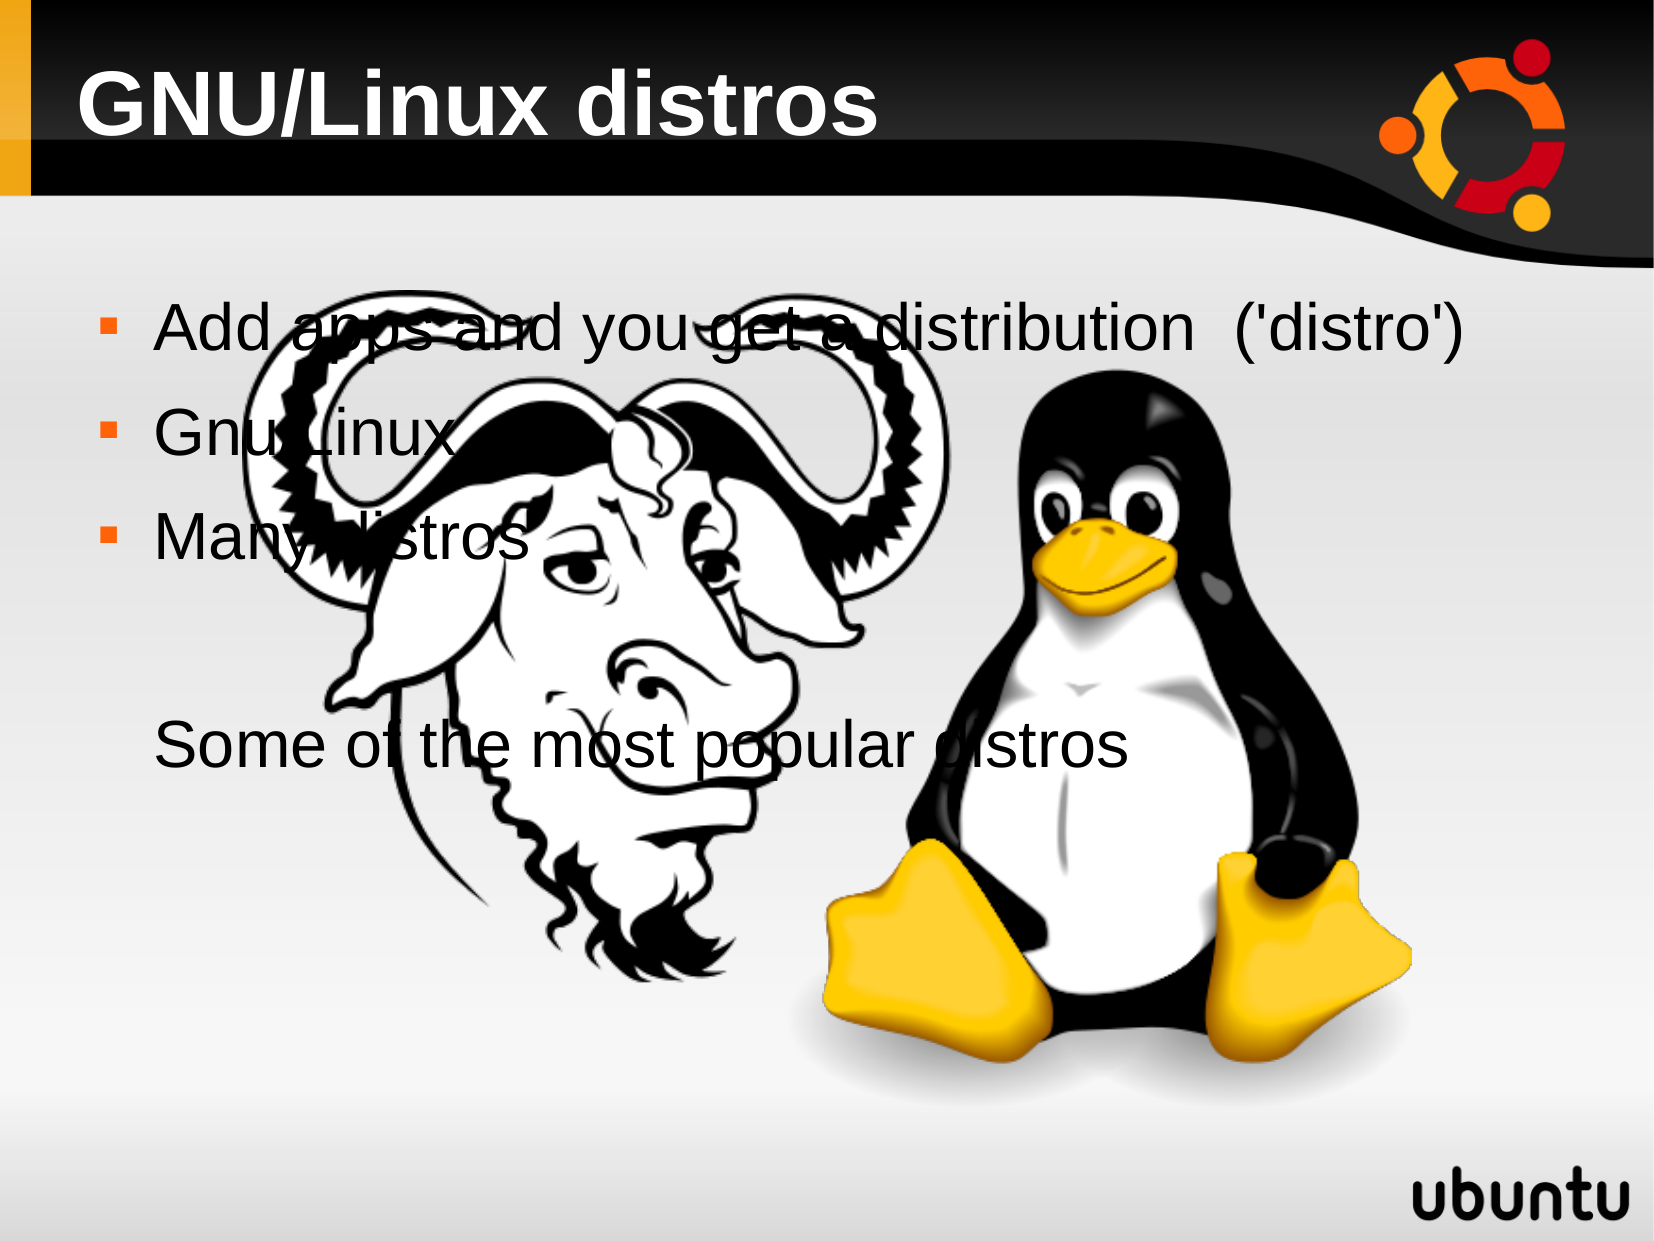

# GNU/Linux distros
Add apps and you get a distribution ('distro')
Gnu/Linux
Many distros
Some of the most popular distros